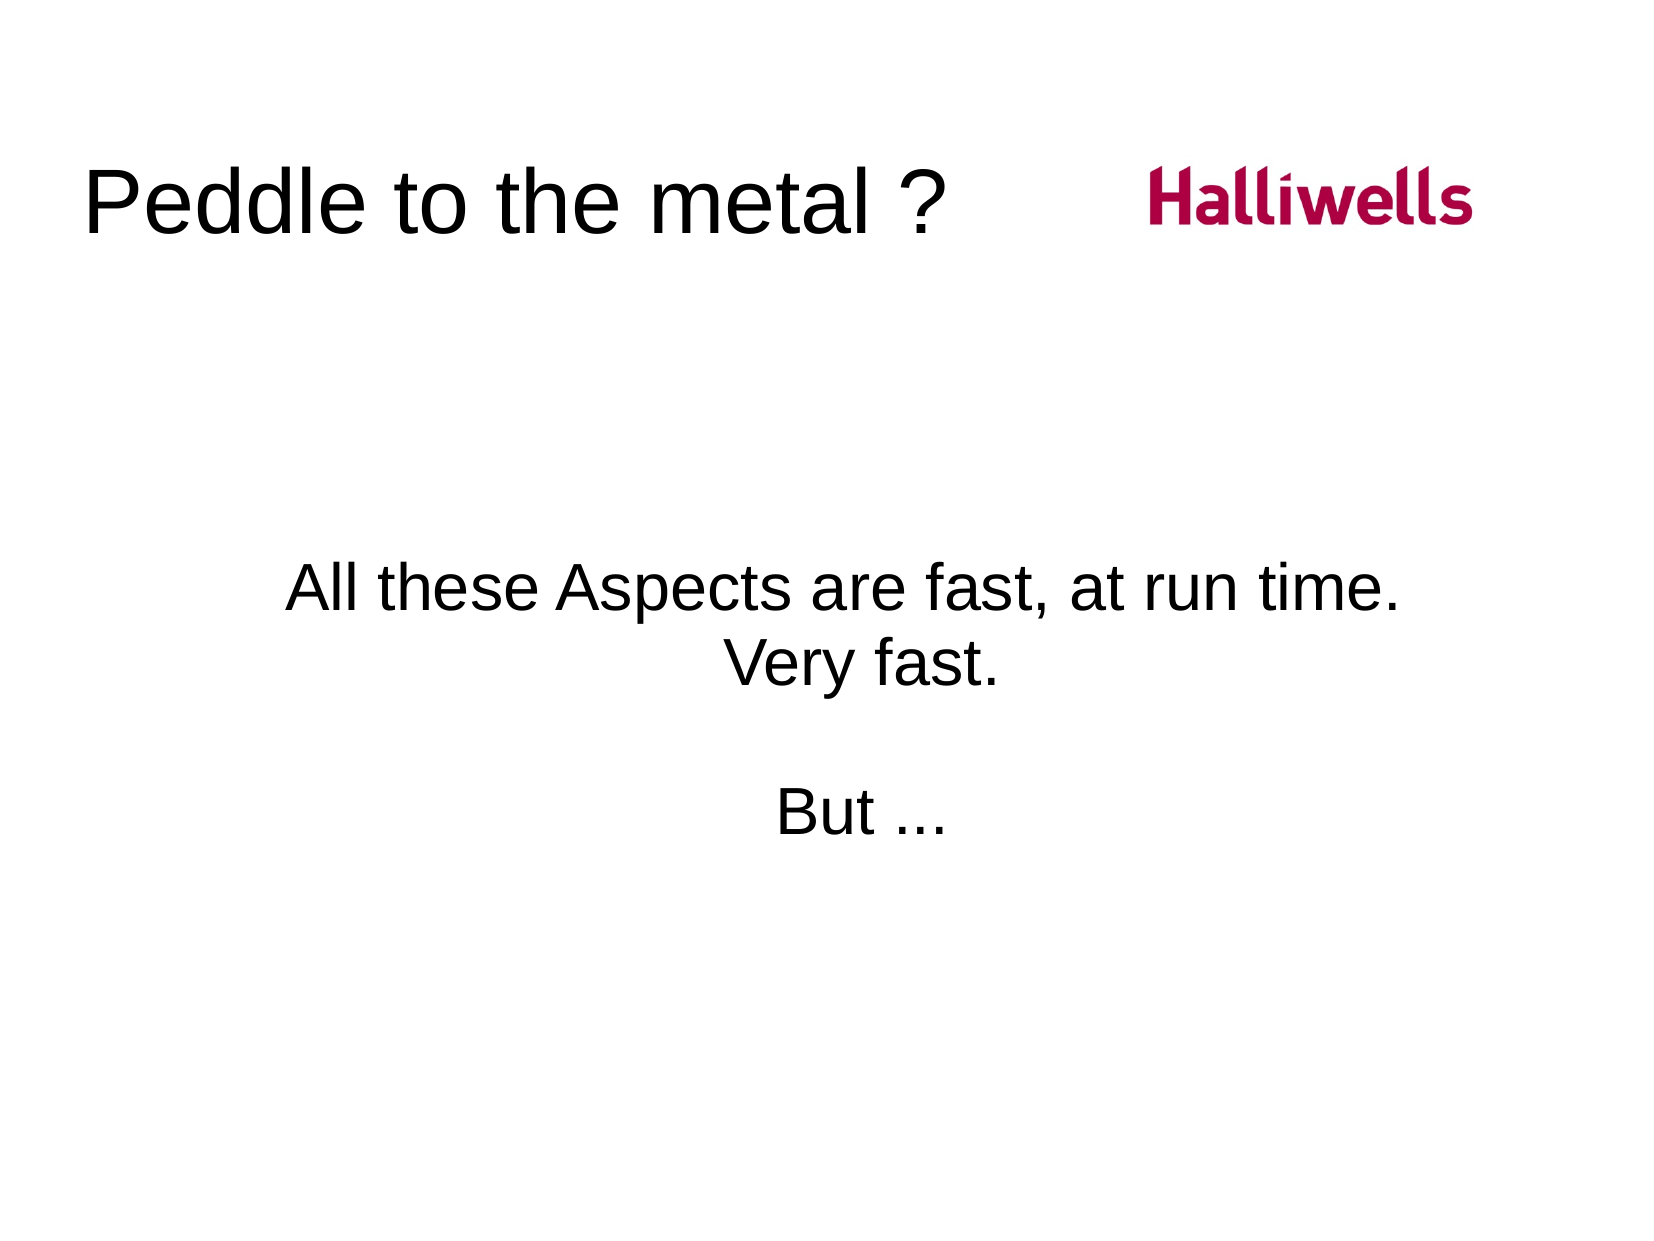

# Peddle to the metal ?
All these Aspects are fast, at run time.
Very fast.
But ...